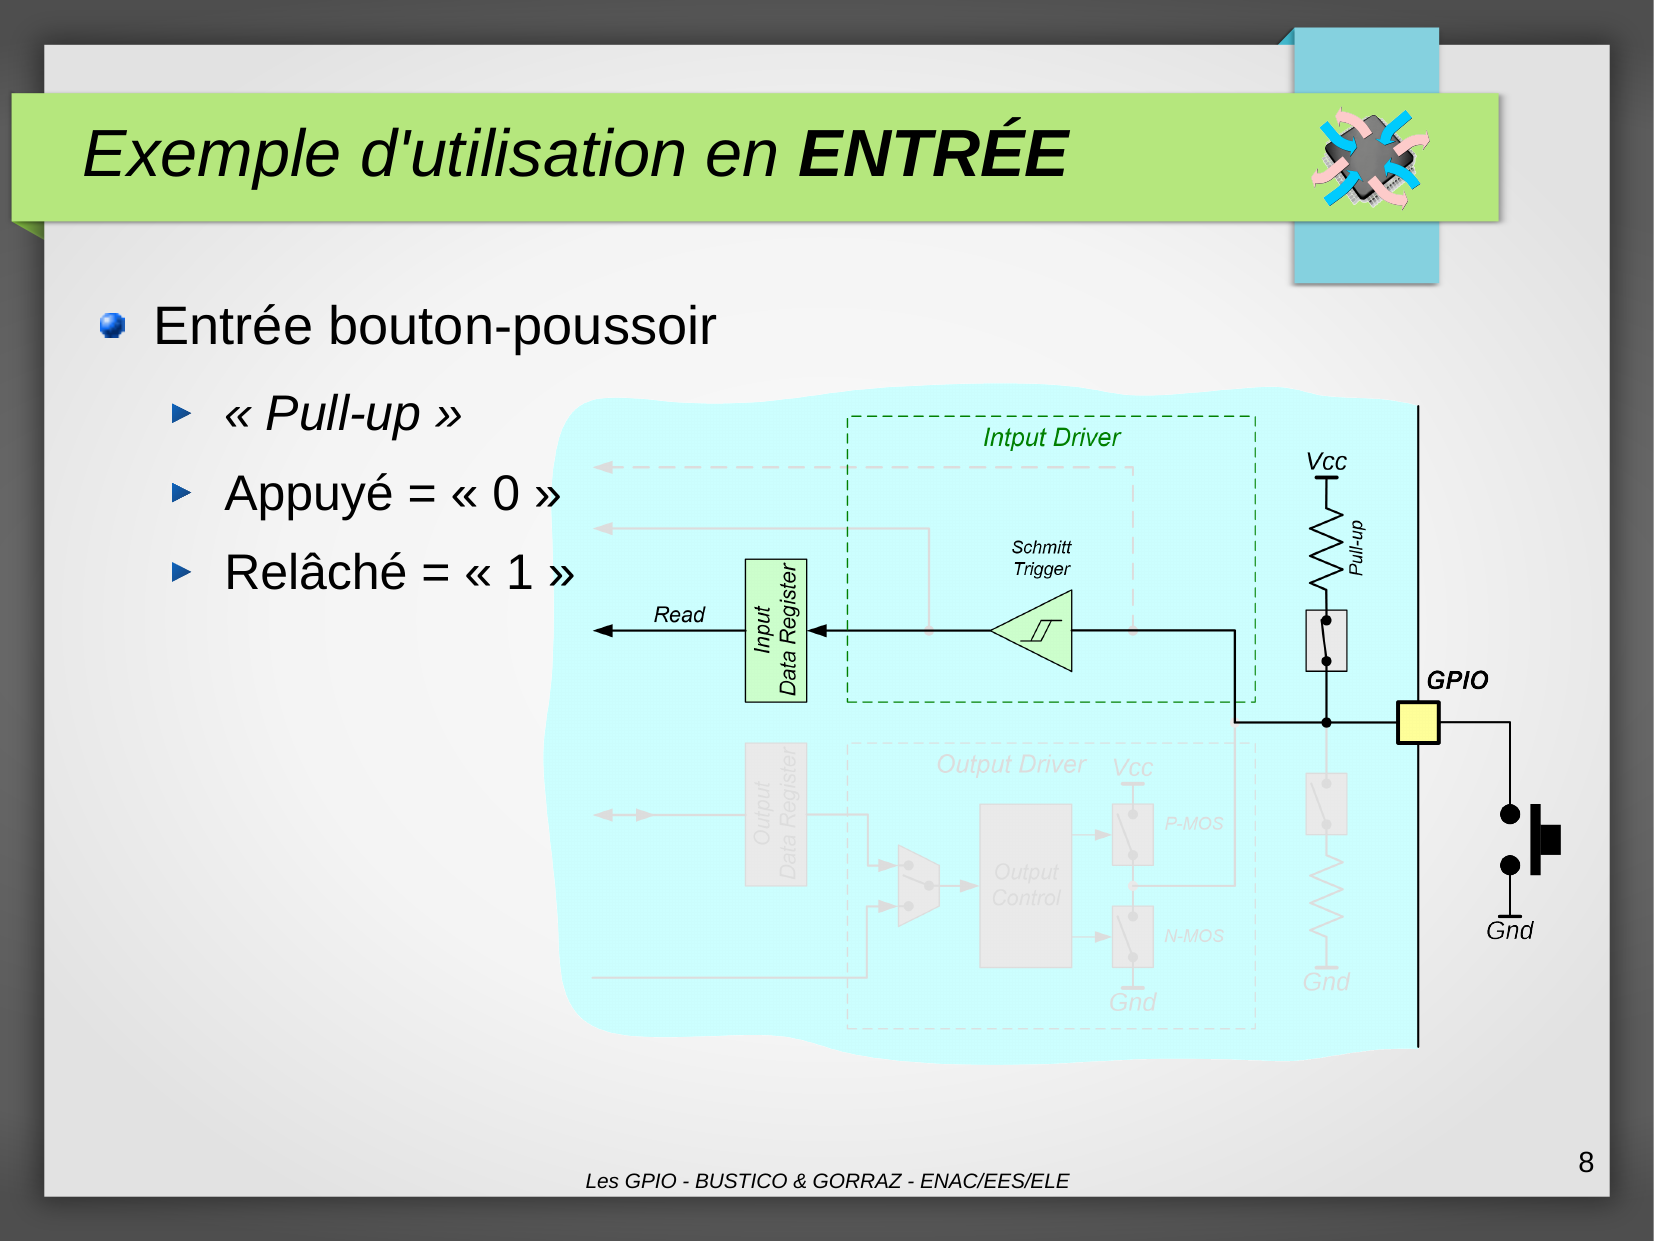

# Exemple d'utilisation en ENTRÉE
Entrée bouton-poussoir
« Pull-up »
Appuyé = « 0 »
Relâché = « 1 »
8
Les GPIO - BUSTICO & GORRAZ - ENAC/EES/ELE